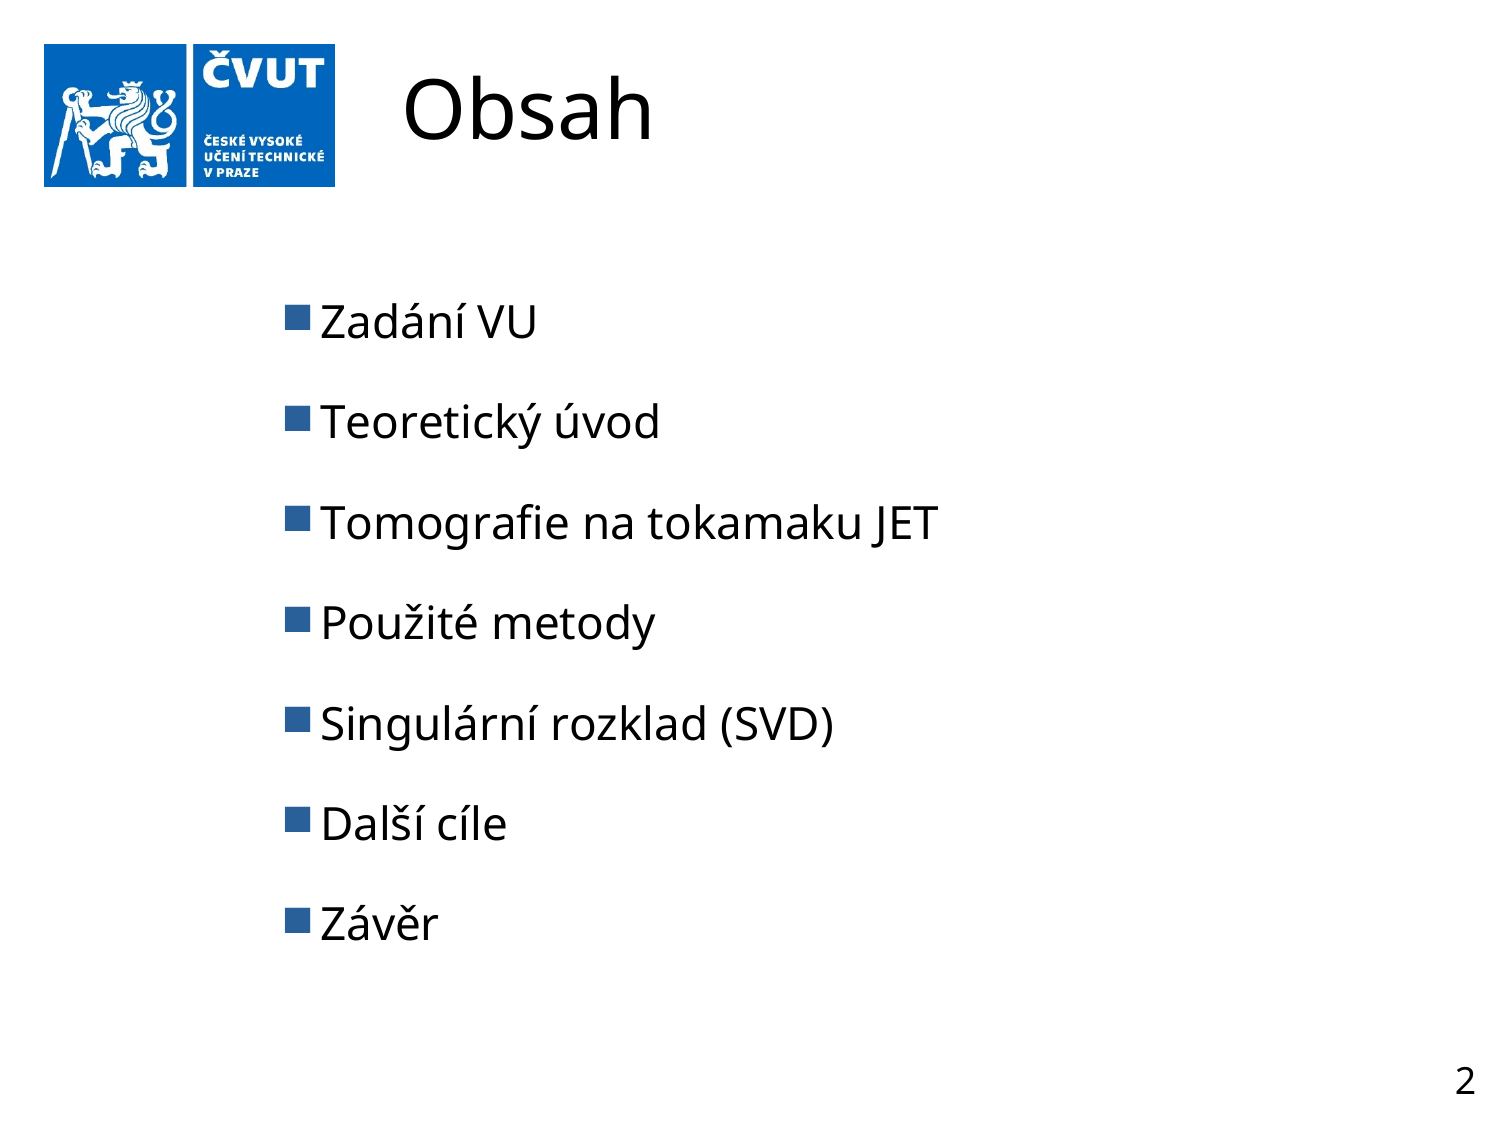

# Obsah
Zadání VU
Teoretický úvod
Tomografie na tokamaku JET
Použité metody
Singulární rozklad (SVD)
Další cíle
Závěr